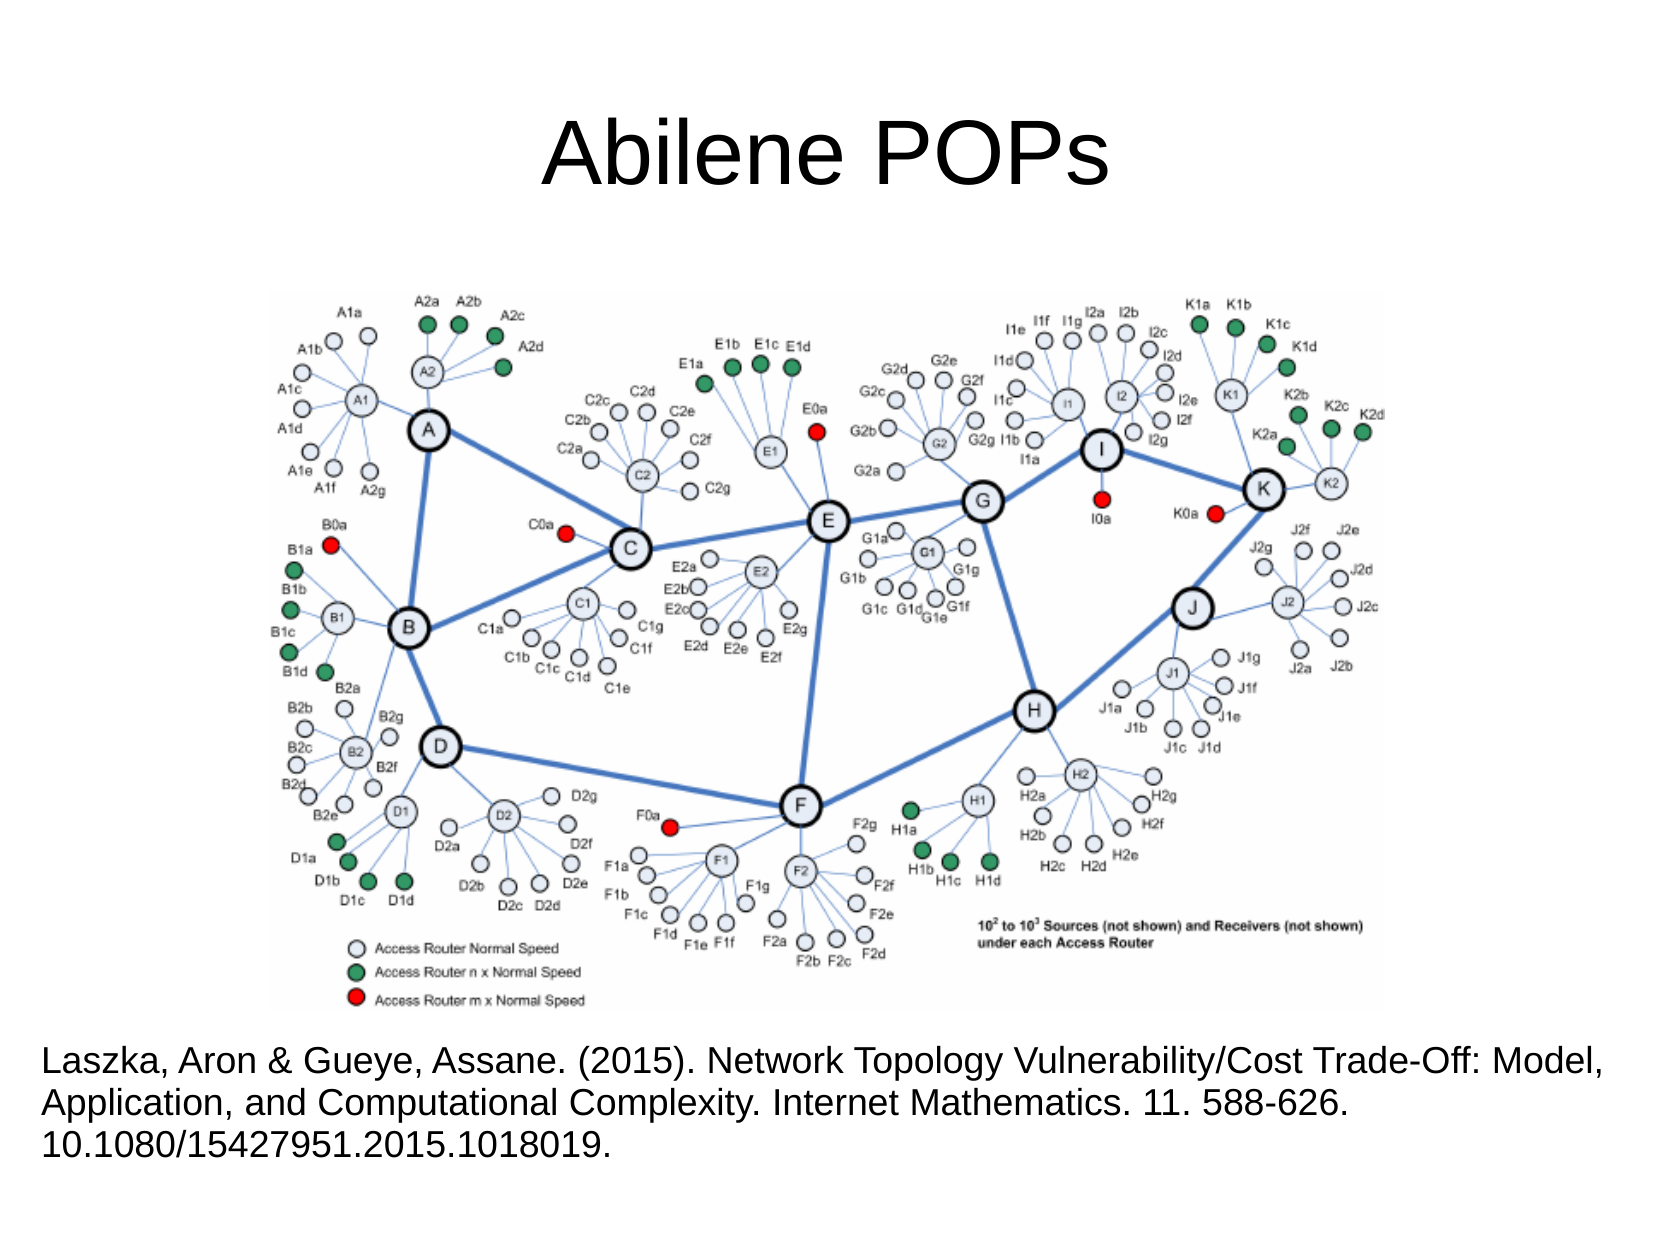

# Abilene POPs
Laszka, Aron & Gueye, Assane. (2015). Network Topology Vulnerability/Cost Trade-Off: Model, Application, and Computational Complexity. Internet Mathematics. 11. 588-626. 10.1080/15427951.2015.1018019.